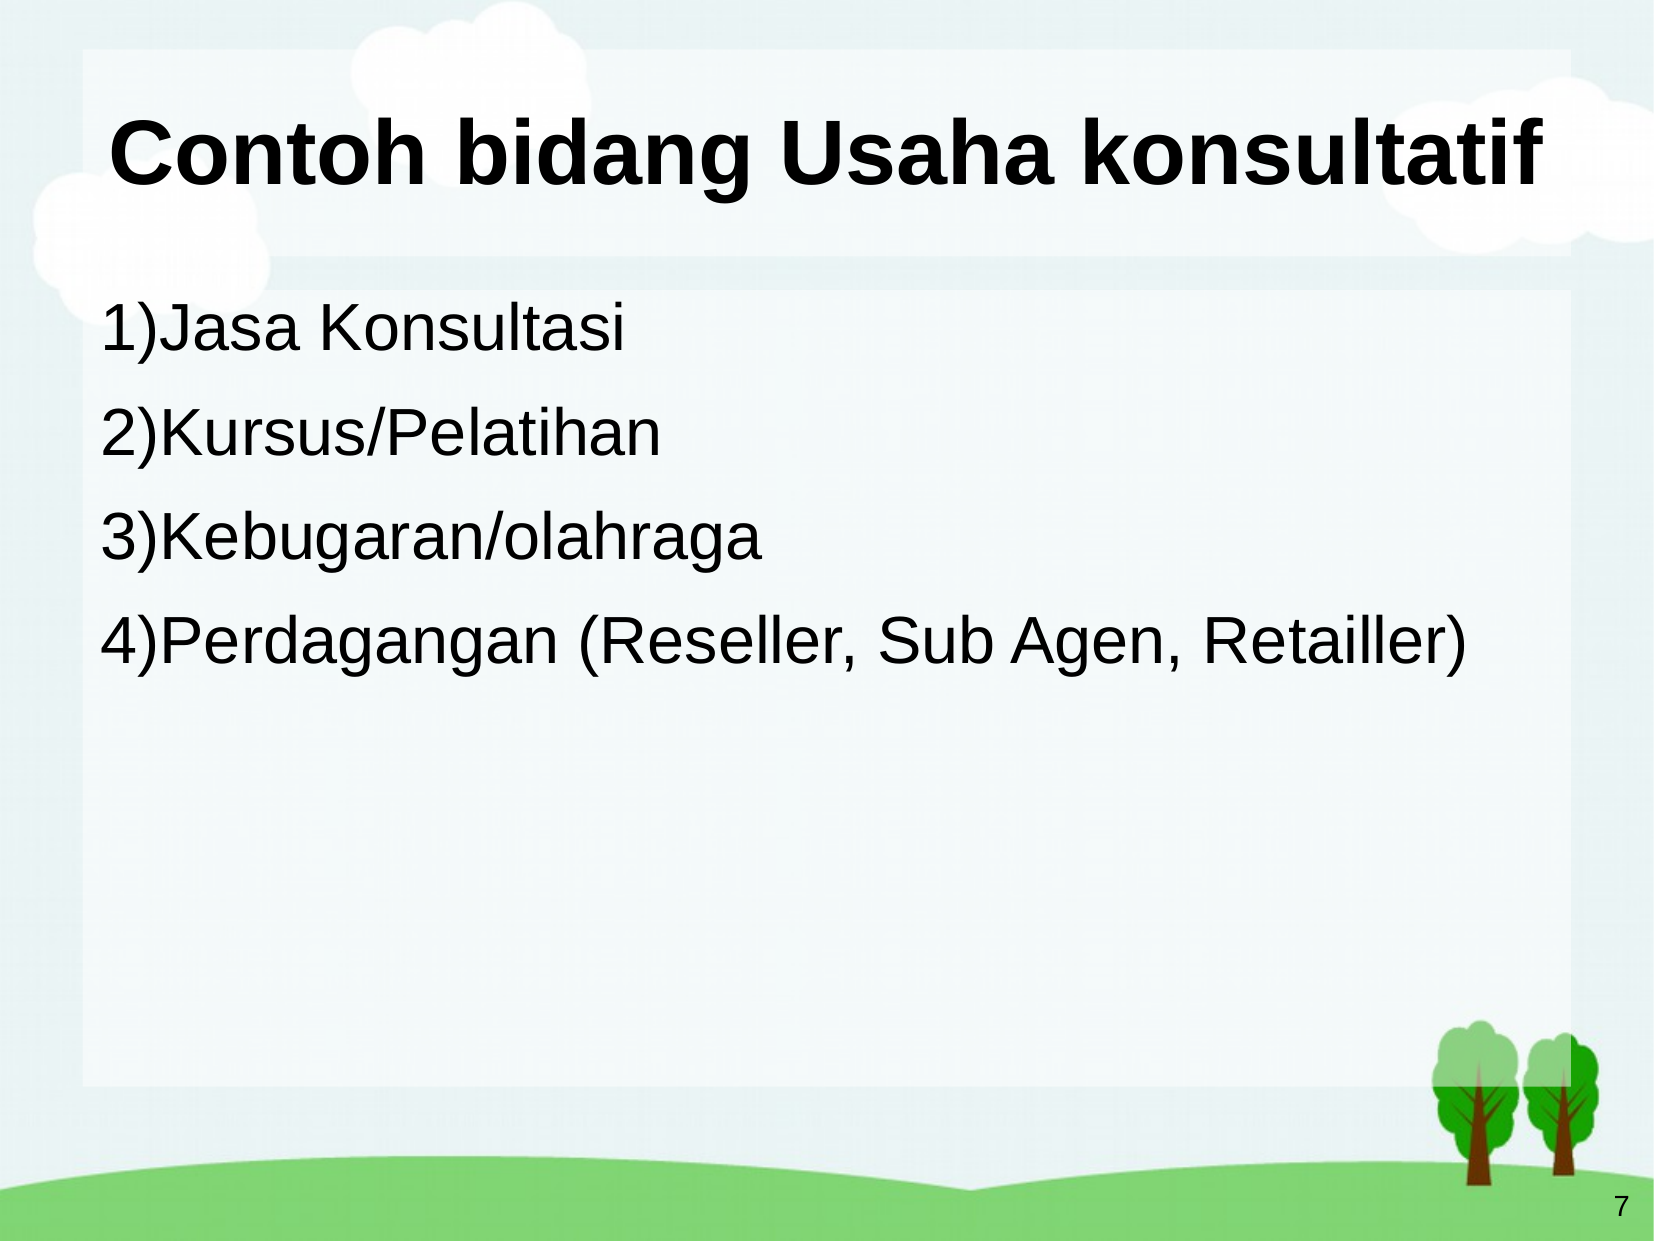

# Contoh bidang Usaha konsultatif
Jasa Konsultasi
Kursus/Pelatihan
Kebugaran/olahraga
Perdagangan (Reseller, Sub Agen, Retailler)
7